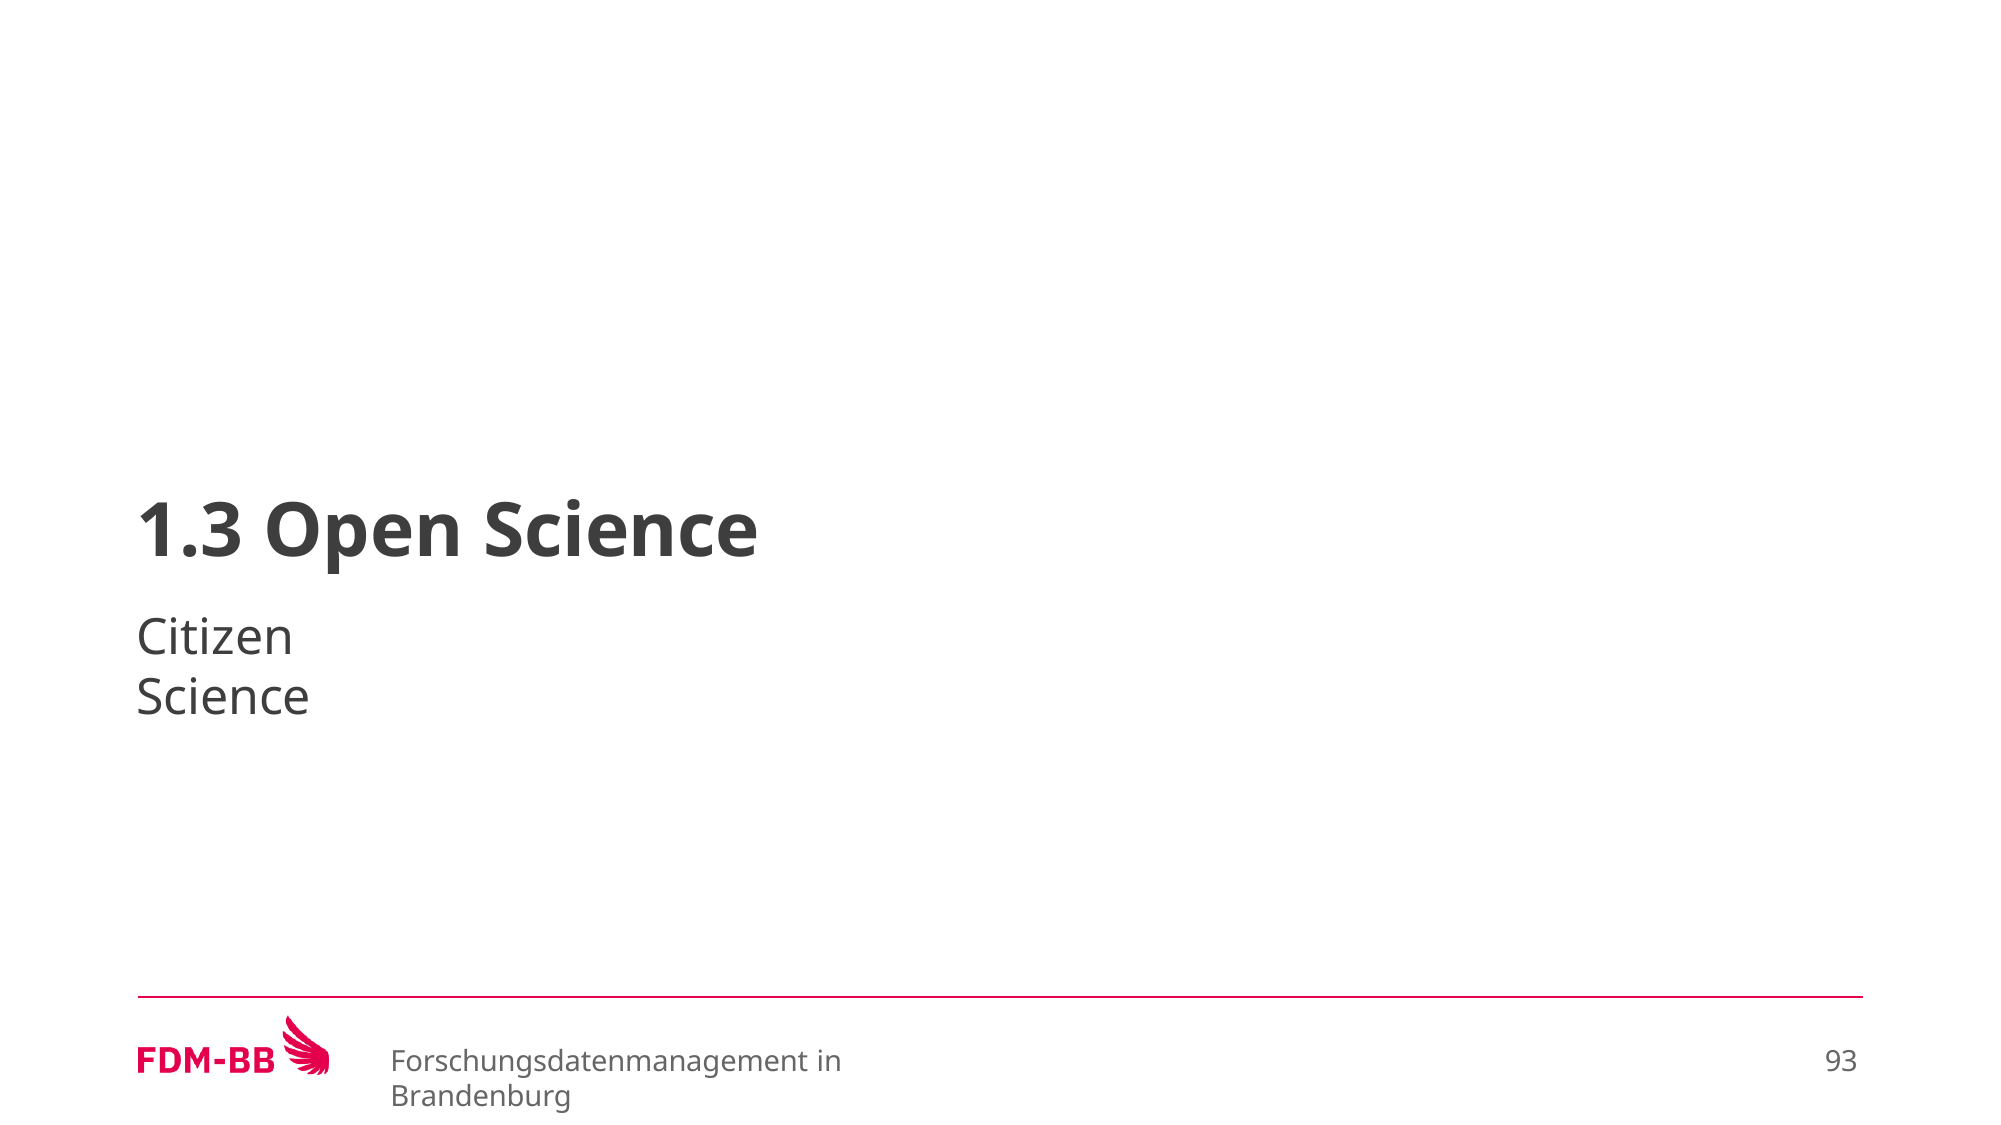

# 1.3 Open Science
Citizen Science
Forschungsdatenmanagement in Brandenburg
93